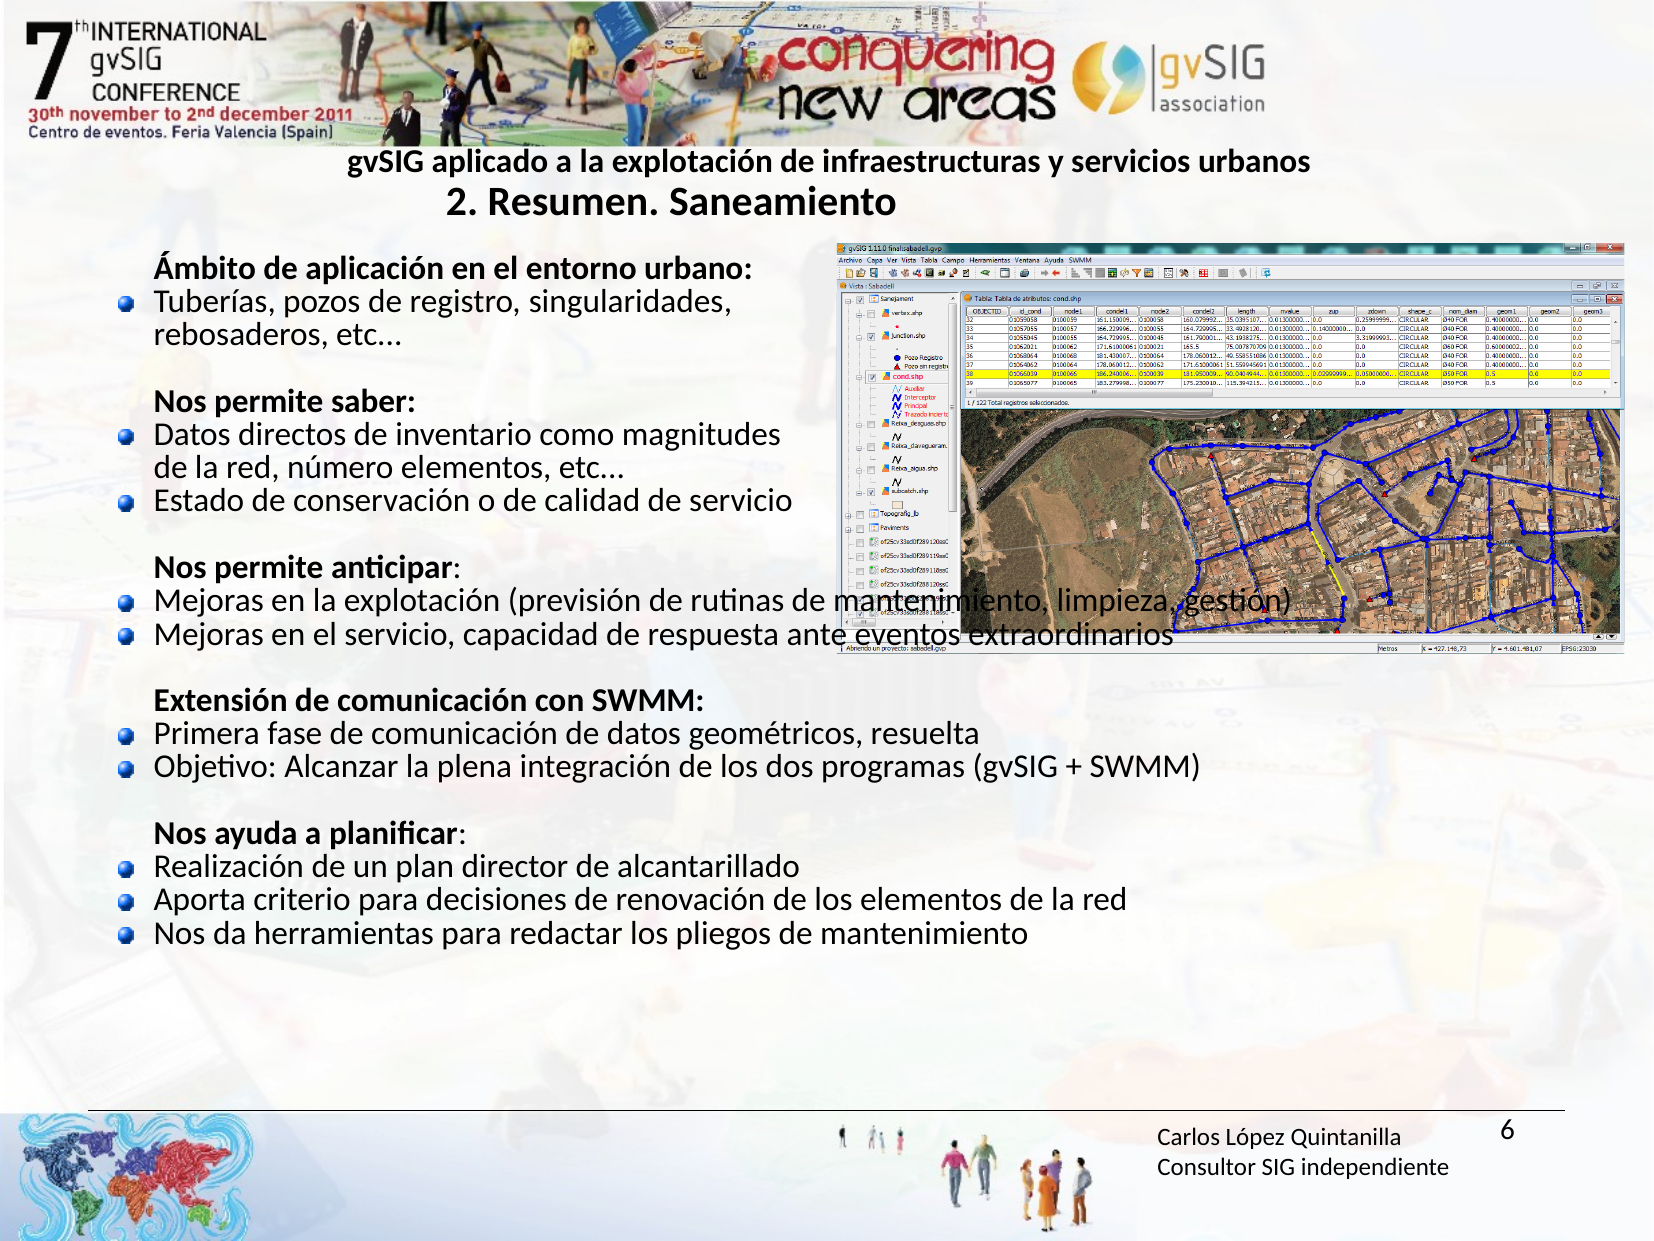

# gvSIG aplicado a la explotación de infraestructuras y servicios urbanos
2. Resumen. Saneamiento
Ámbito de aplicación en el entorno urbano:
Tuberías, pozos de registro, singularidades,
rebosaderos, etc...
Nos permite saber:
Datos directos de inventario como magnitudes
de la red, número elementos, etc...
Estado de conservación o de calidad de servicio
Nos permite anticipar:
Mejoras en la explotación (previsión de rutinas de mantenimiento, limpieza, gestión)
Mejoras en el servicio, capacidad de respuesta ante eventos extraordinarios
Extensión de comunicación con SWMM:
Primera fase de comunicación de datos geométricos, resuelta
Objetivo: Alcanzar la plena integración de los dos programas (gvSIG + SWMM)
Nos ayuda a planificar:
Realización de un plan director de alcantarillado
Aporta criterio para decisiones de renovación de los elementos de la red
Nos da herramientas para redactar los pliegos de mantenimiento
Carlos López Quintanilla
Consultor SIG independiente